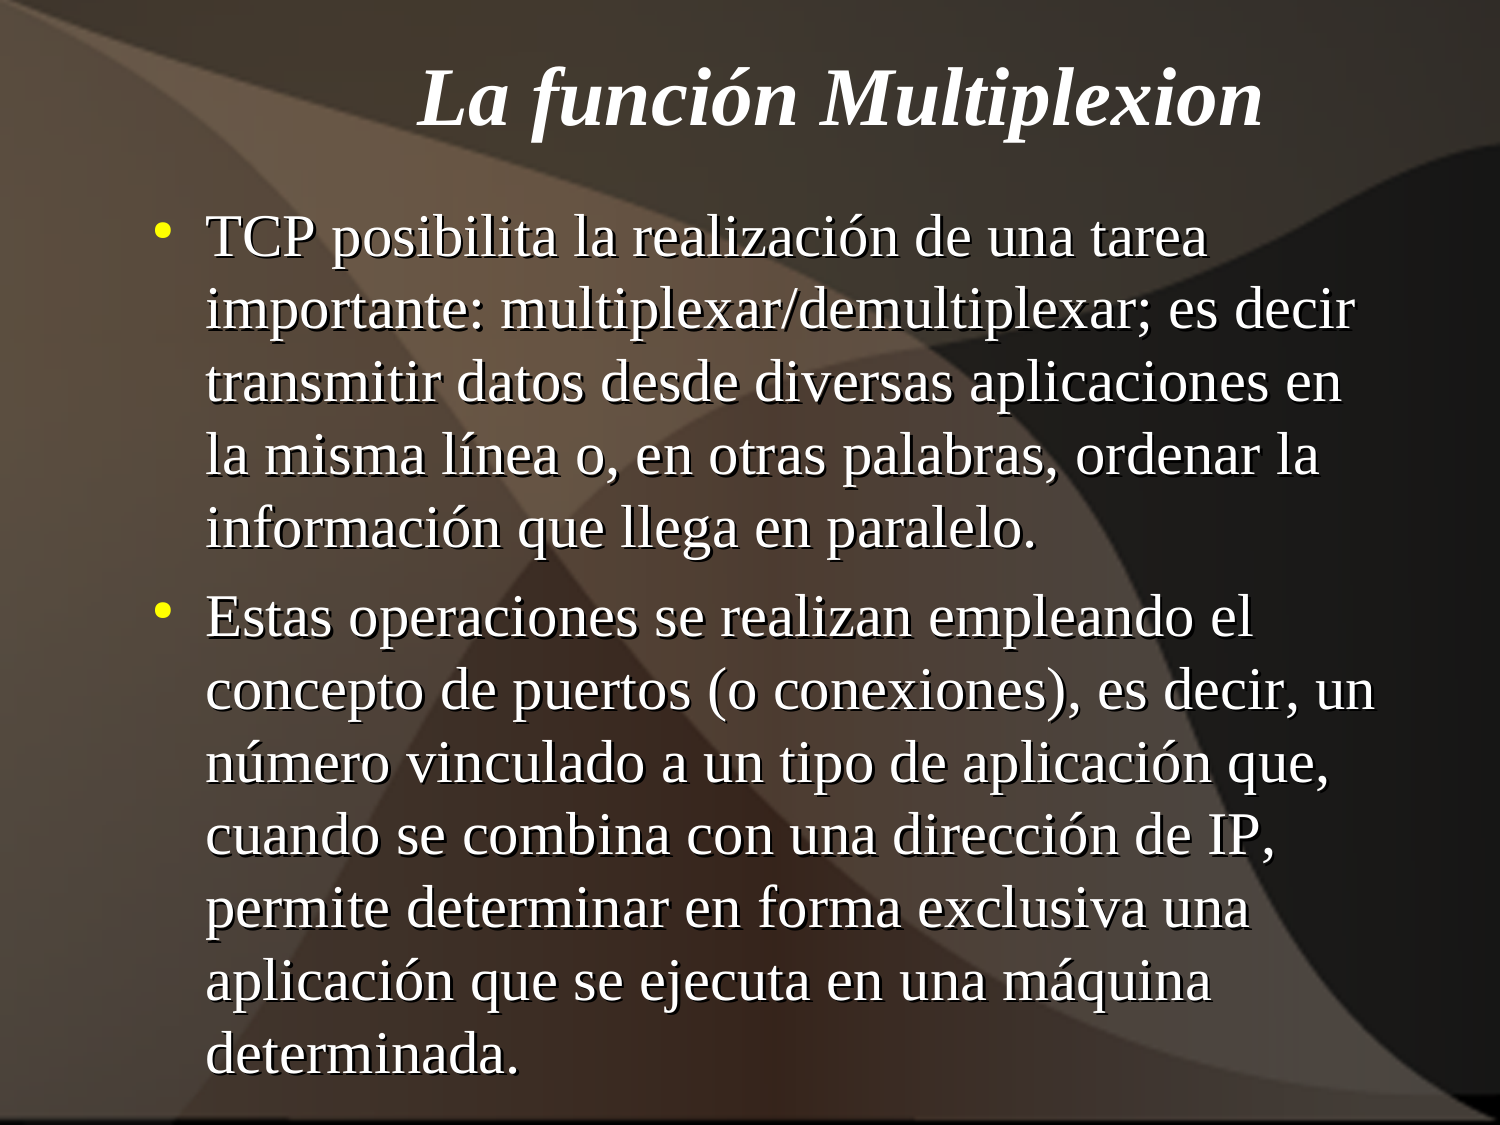

La función Multiplexion
# TCP posibilita la realización de una tarea importante: multiplexar/demultiplexar; es decir transmitir datos desde diversas aplicaciones en la misma línea o, en otras palabras, ordenar la información que llega en paralelo.
Estas operaciones se realizan empleando el concepto de puertos (o conexiones), es decir, un número vinculado a un tipo de aplicación que, cuando se combina con una dirección de IP, permite determinar en forma exclusiva una aplicación que se ejecuta en una máquina determinada.